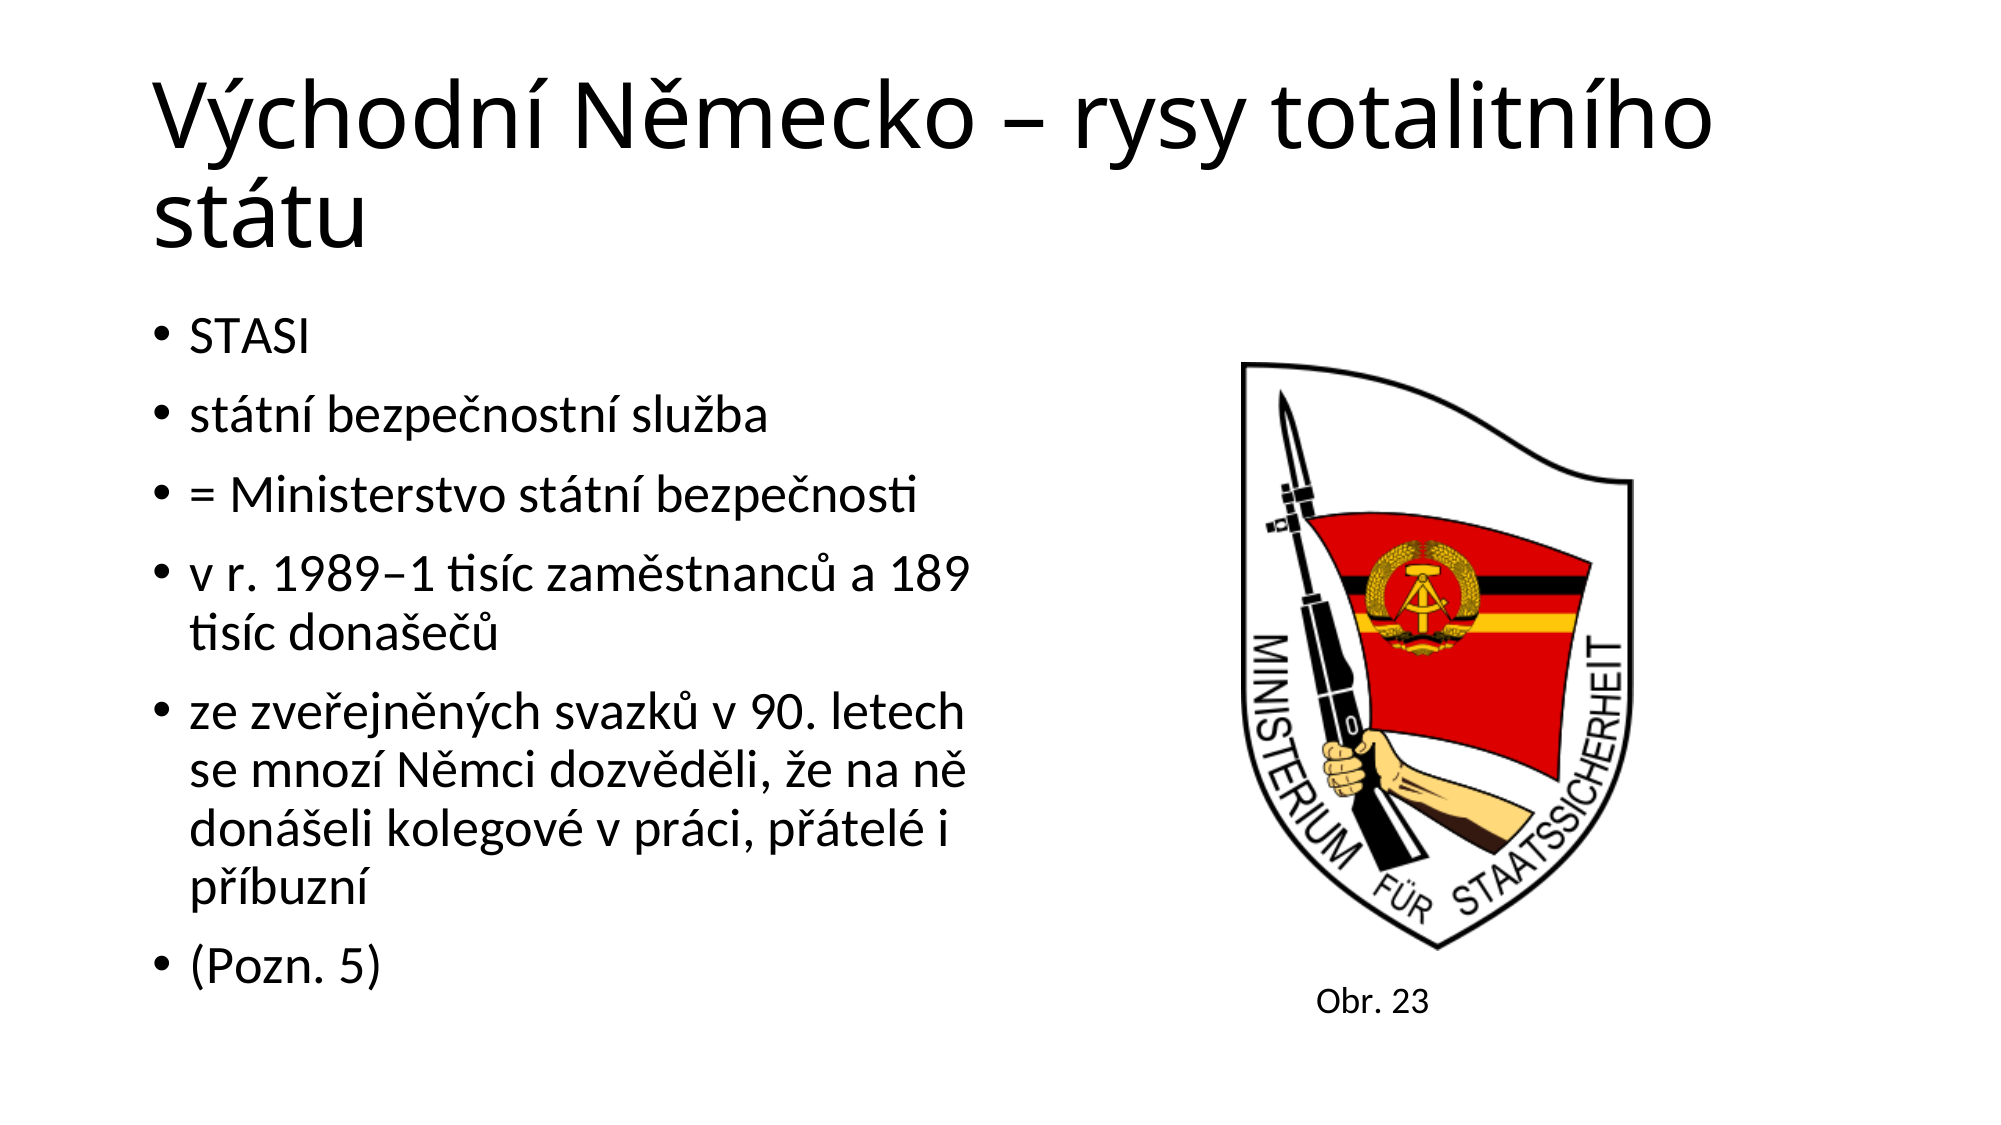

# Východní Německo – rysy totalitního státu
STASI
státní bezpečnostní služba
= Ministerstvo státní bezpečnosti
v r. 1989–1 tisíc zaměstnanců a 189 tisíc donašečů
ze zveřejněných svazků v 90. letech se mnozí Němci dozvěděli, že na ně donášeli kolegové v práci, přátelé i příbuzní
(Pozn. 5)
Obr. 23